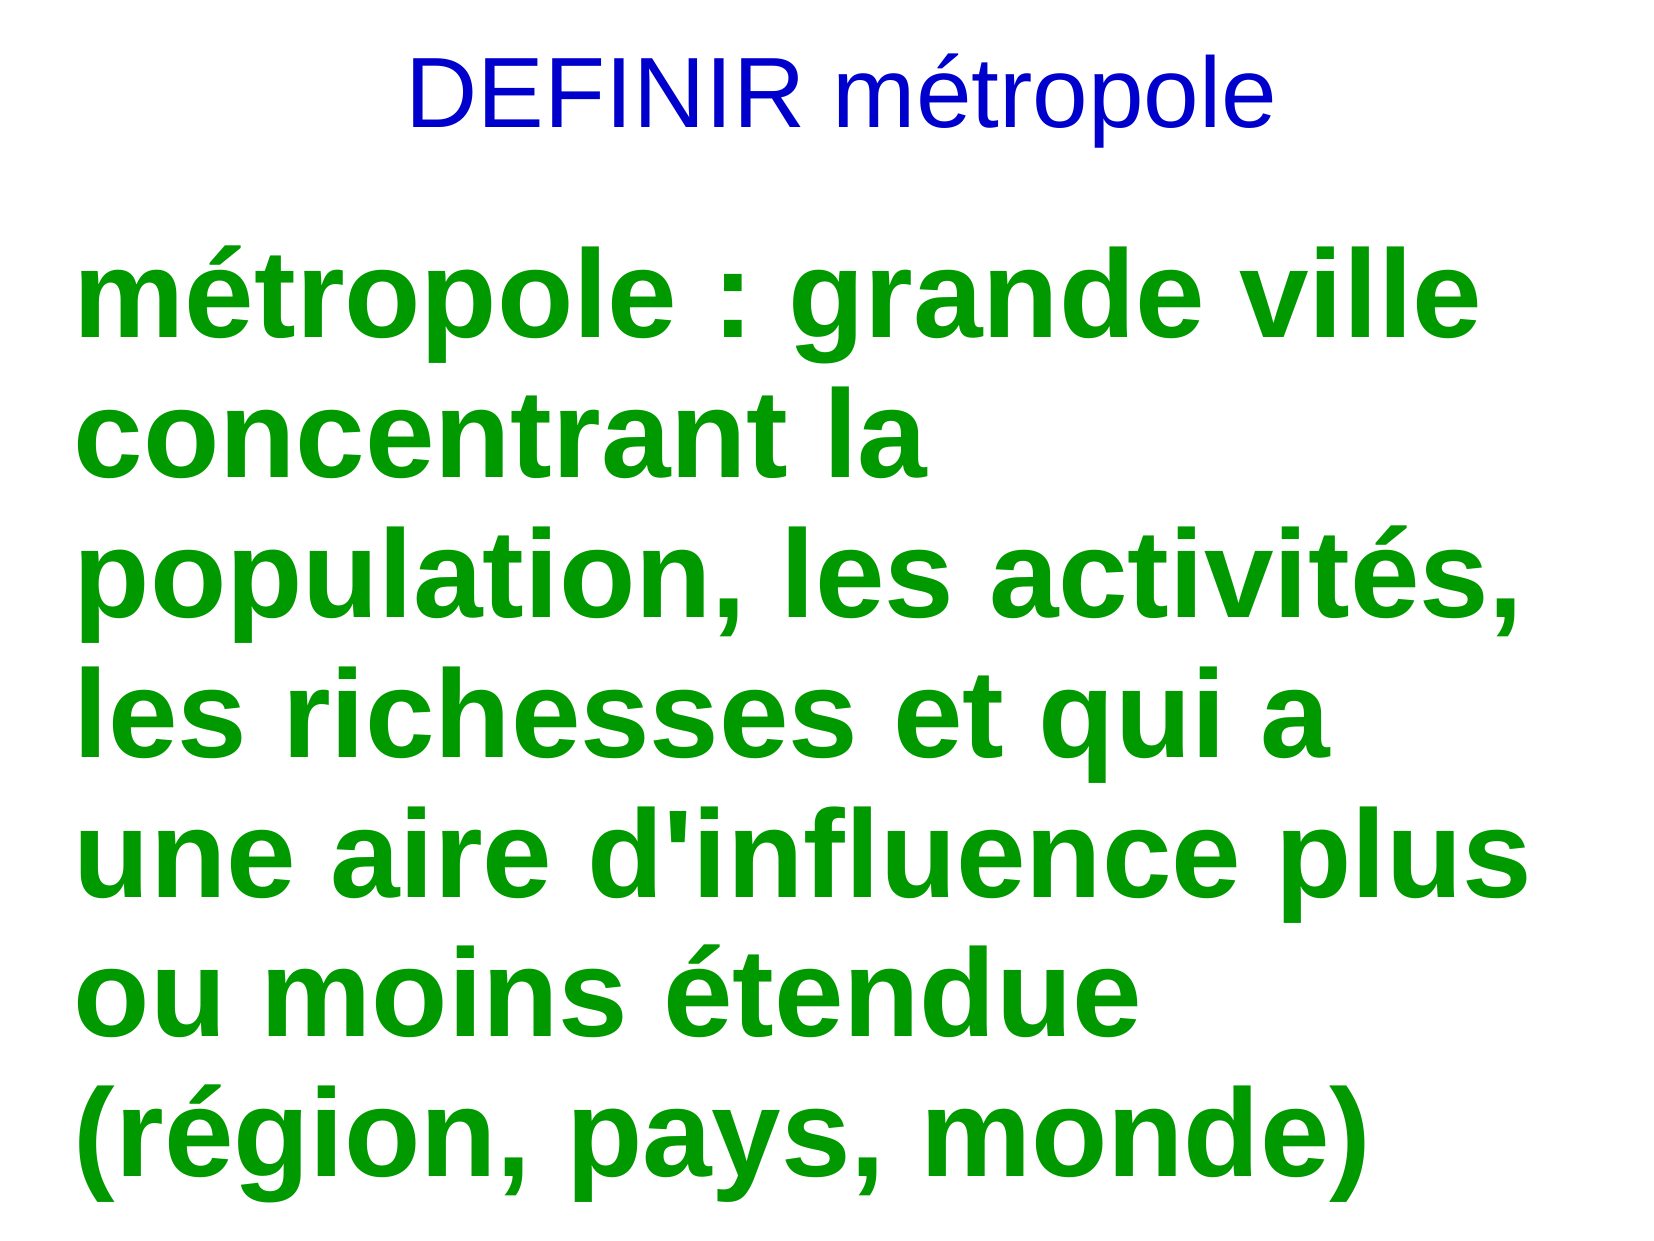

DEFINIR métropole
métropole : grande ville concentrant la population, les activités, les richesses et qui a une aire d'influence plus ou moins étendue (région, pays, monde)